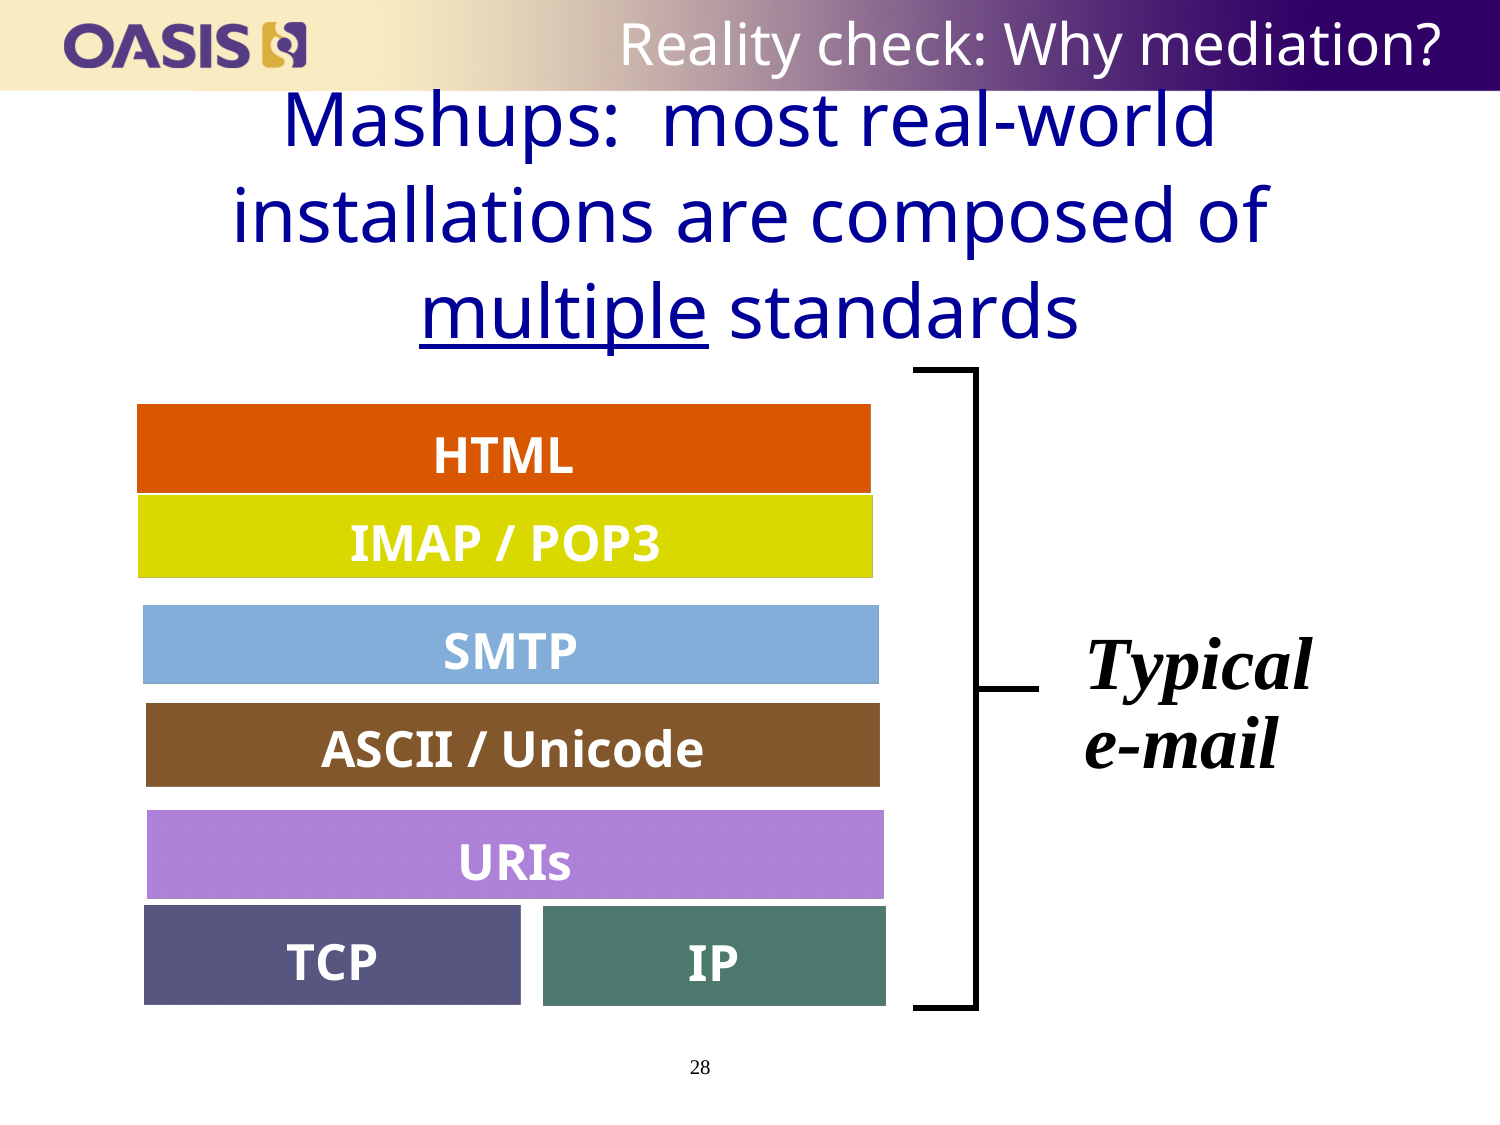

Reality check: Why mediation?
# Mashups: most real-world installations are composed of multiple standards
HTML
IMAP / POP3
SMTP
ASCII / Unicode
URIs
TCP
IP
Typical e-mail